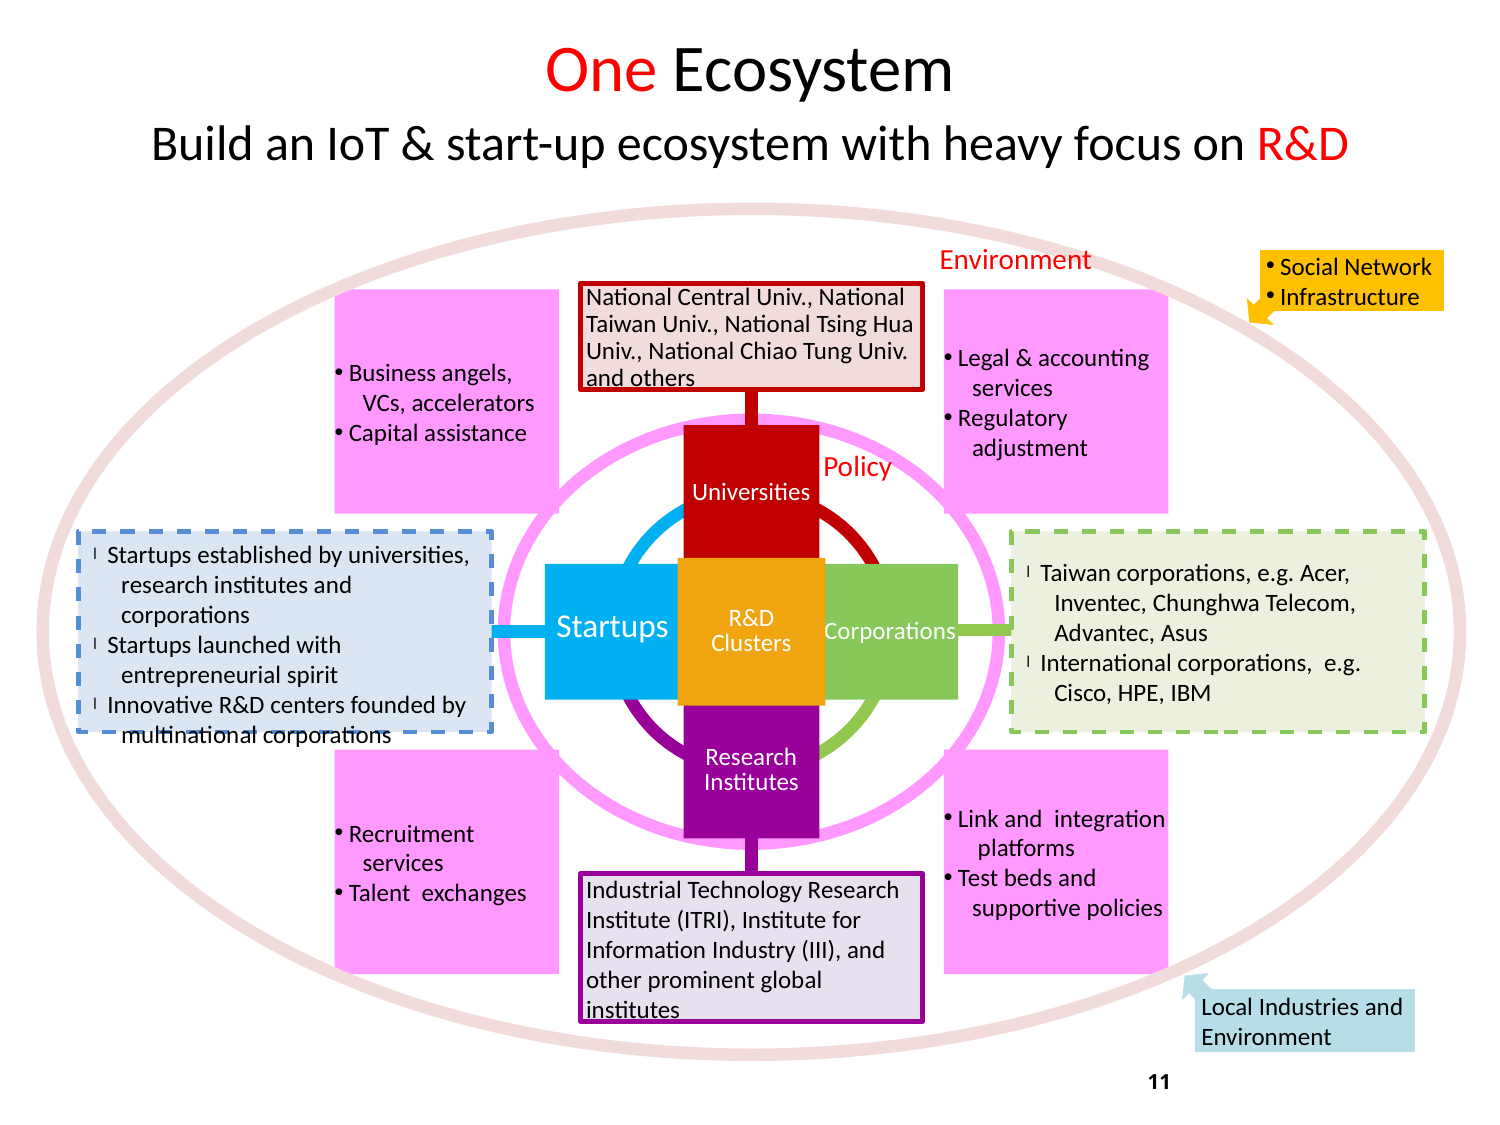

# One Ecosystem Build an IoT & start-up ecosystem with heavy focus on R&D
Environment
Social Network
Infrastructure
National Central Univ., National Taiwan Univ., National Tsing Hua Univ., National Chiao Tung Univ. and others
Business angels, VCs, accelerators
Capital assistance
Legal & accounting services
Regulatory adjustment
Universities
Policy
Startups established by universities, research institutes and corporations
Startups launched with entrepreneurial spirit
Innovative R&D centers founded by multinational corporations
Taiwan corporations, e.g. Acer, Inventec, Chunghwa Telecom, Advantec, Asus
International corporations, e.g. Cisco, HPE, IBM
R&D
Clusters
Startups
Corporations
Research
Institutes
Recruitment services
Talent exchanges
Link and integration platforms
Test beds and supportive policies
Industrial Technology Research Institute (ITRI), Institute for Information Industry (III), and other prominent global institutes
Local Industries and Environment
10